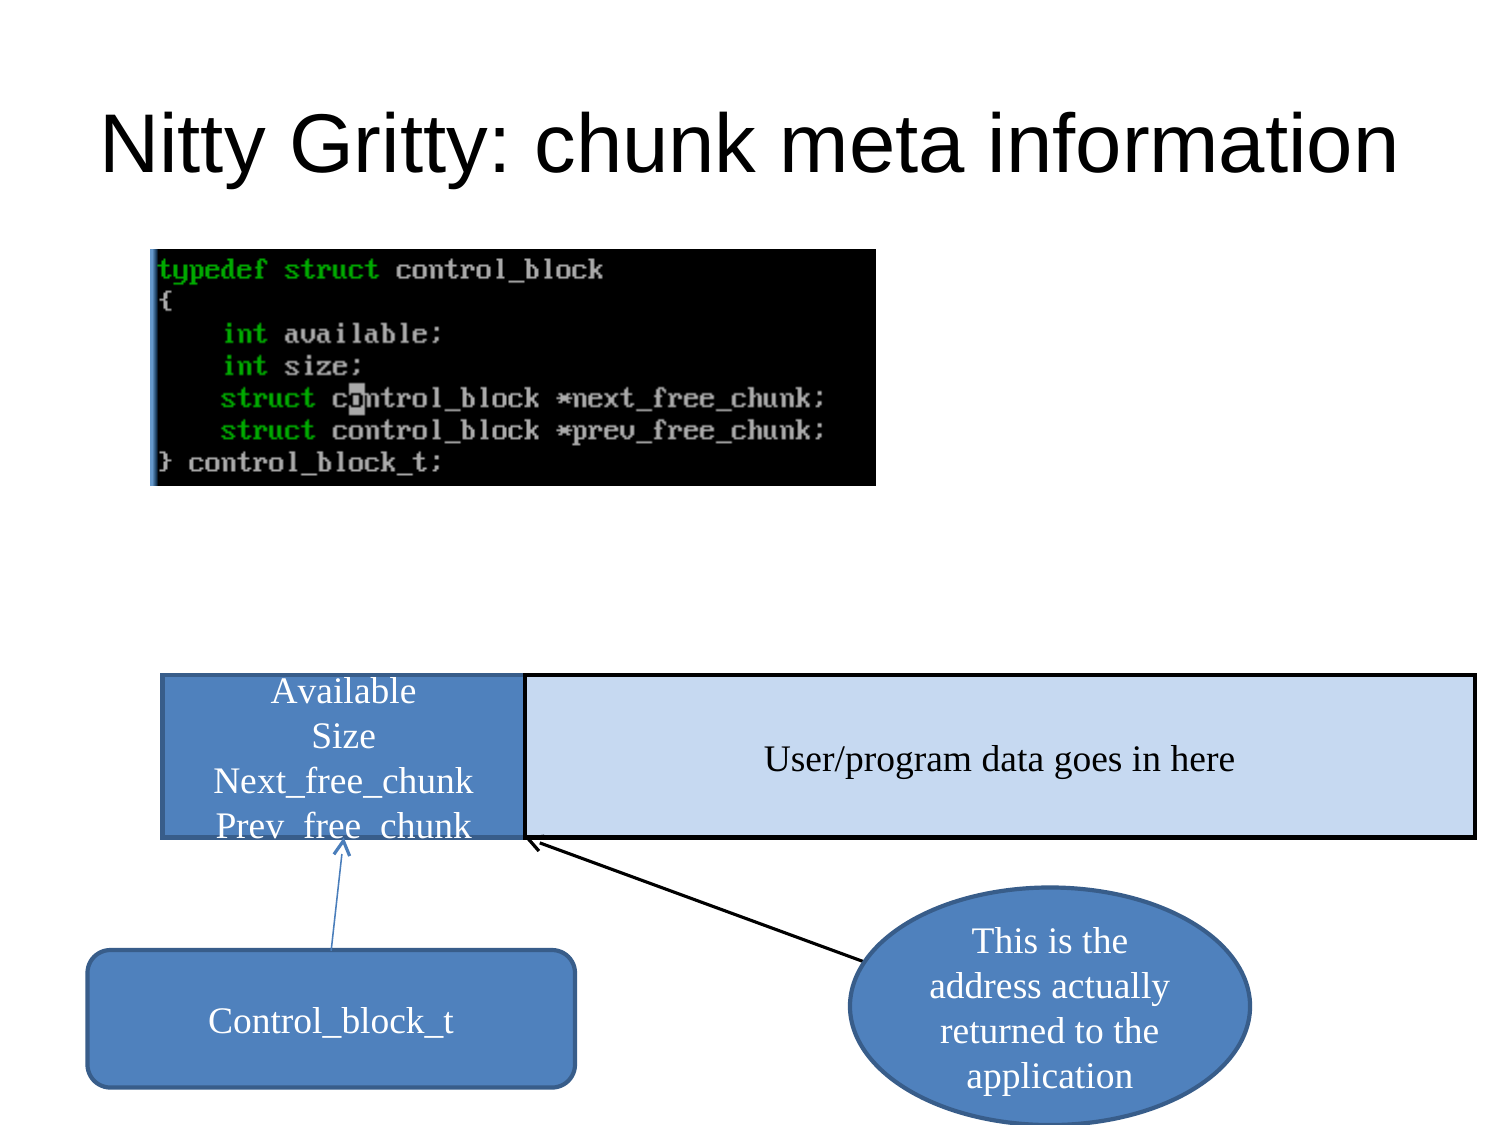

# Nitty Gritty: chunk meta information
Available
Size
Next_free_chunk
Prev_free_chunk
User/program data goes in here
This is the address actually returned to the application
Control_block_t